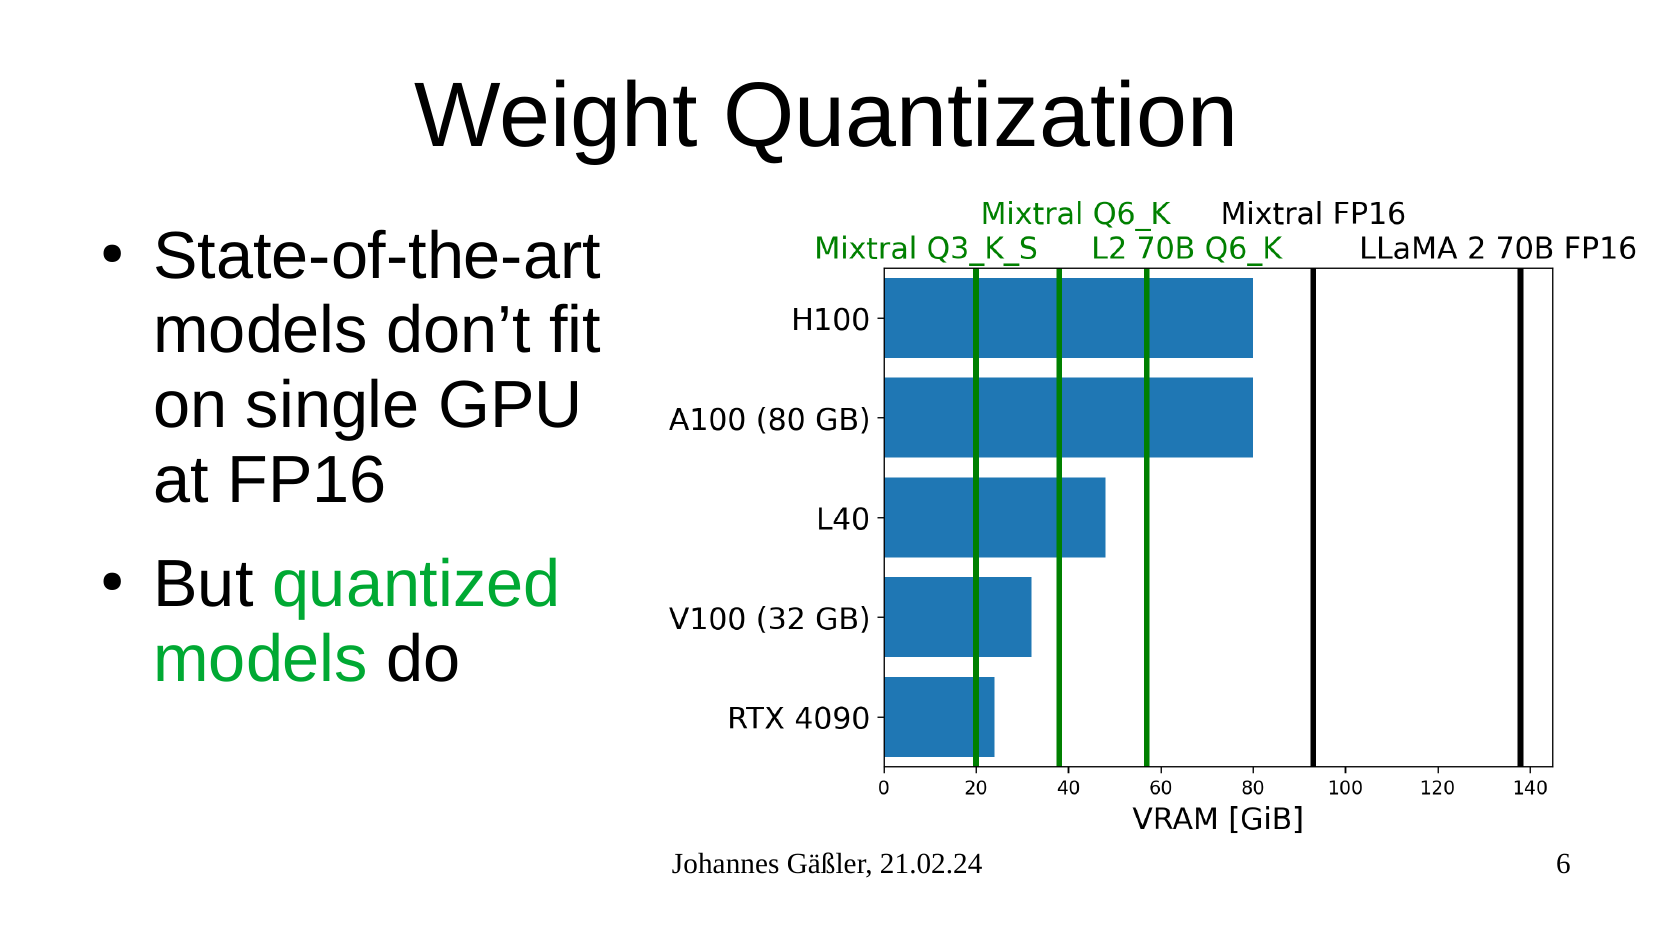

# Weight Quantization
State-of-the-art models don’t fit on single GPU at FP16
But quantized models do
Johannes Gäßler, 21.02.24
6